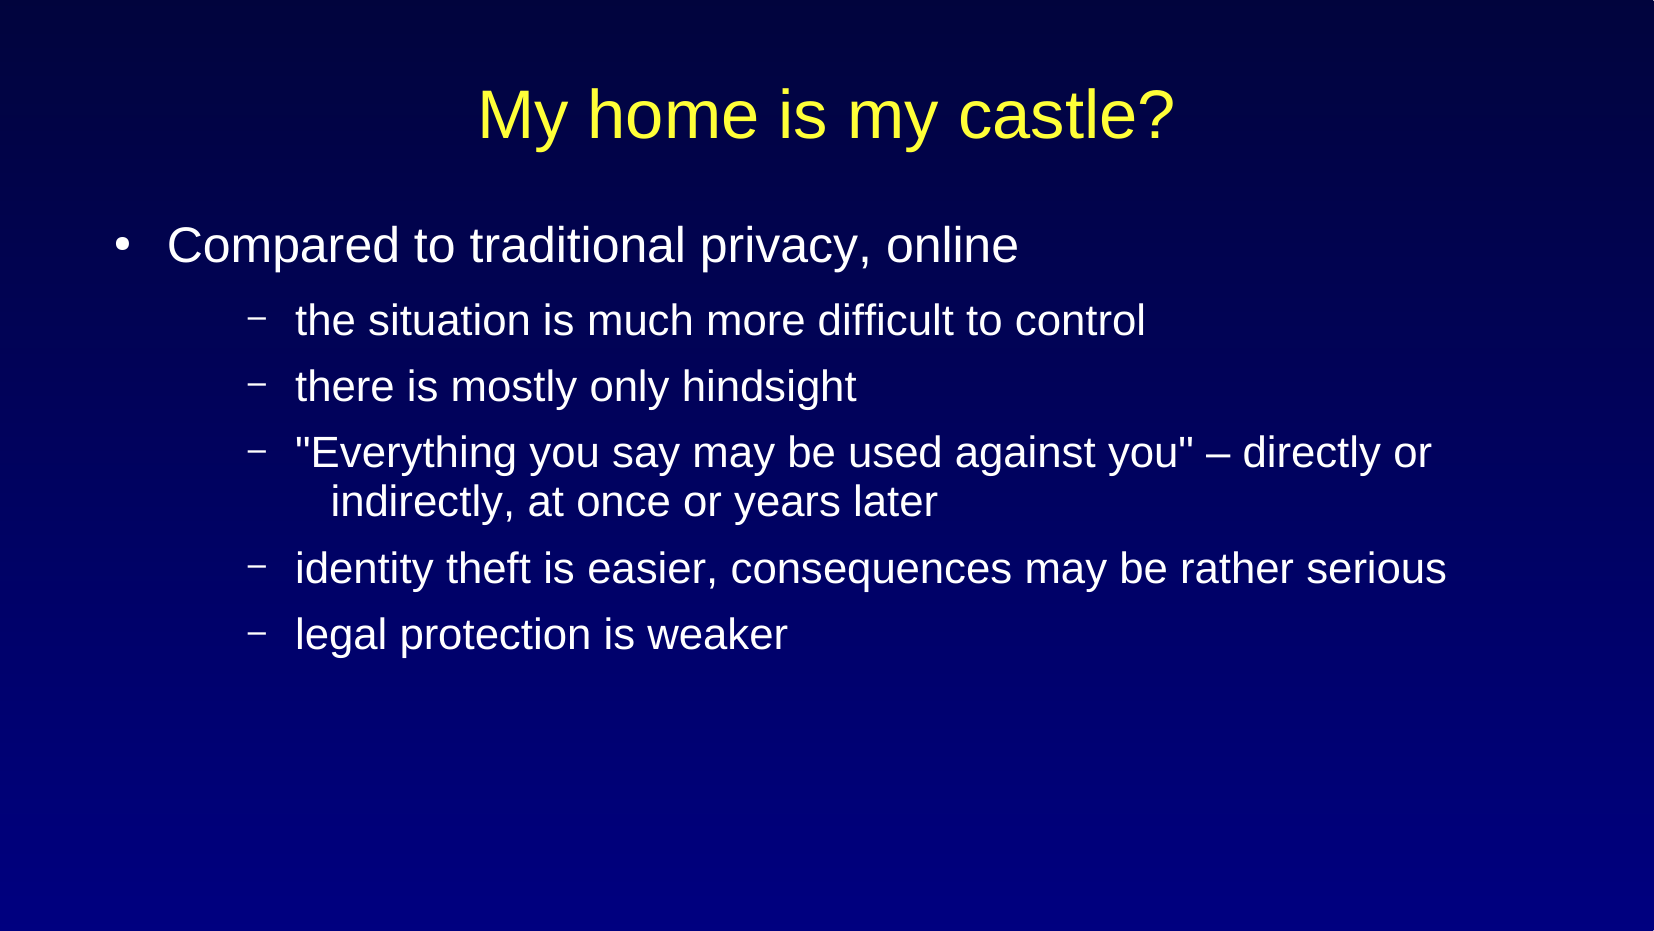

# My home is my castle?
Compared to traditional privacy, online
the situation is much more difficult to control
there is mostly only hindsight
"Everything you say may be used against you" – directly or indirectly, at once or years later
identity theft is easier, consequences may be rather serious
legal protection is weaker